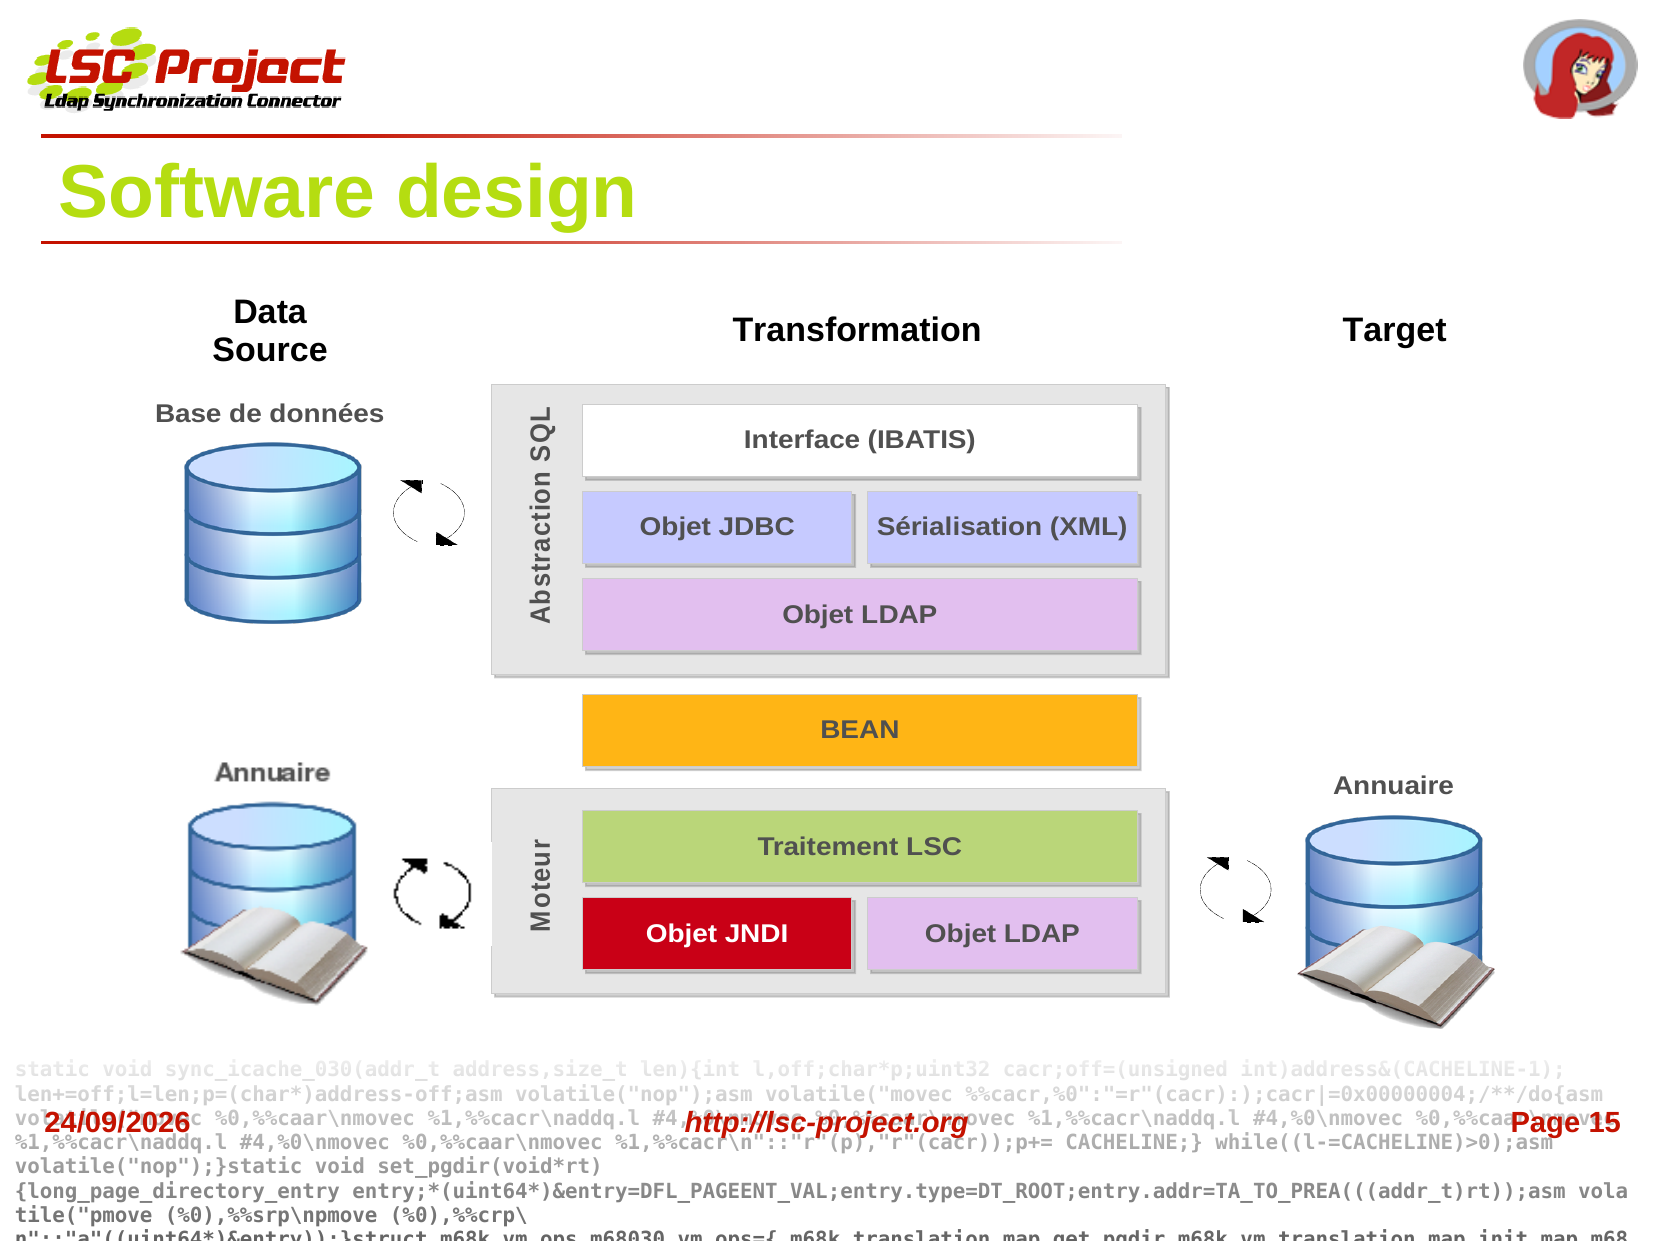

# Software design
Data Source
Transformation
Target